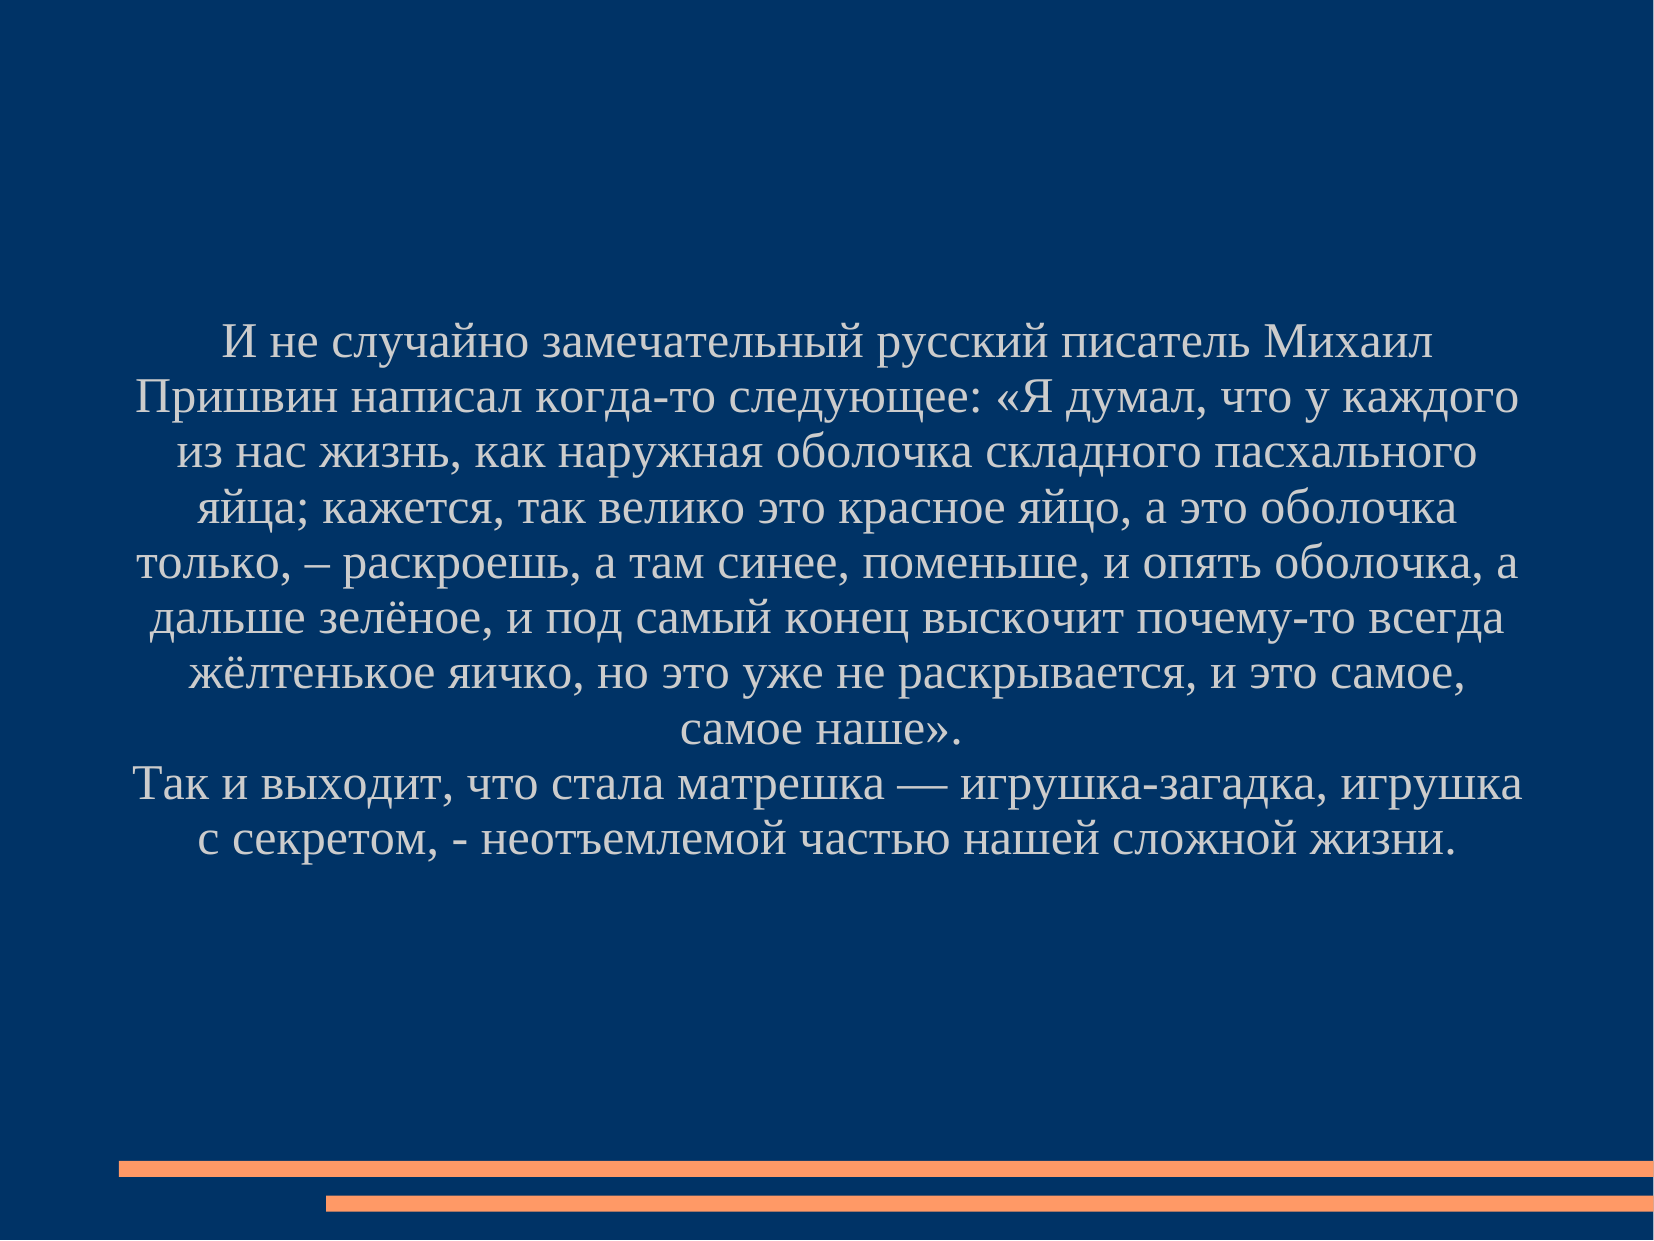

# И не случайно замечательный русский писатель Михаил Пришвин написал когда-то следующее: «Я думал, что у каждого из нас жизнь, как наружная оболочка складного пасхального яйца; кажется, так велико это красное яйцо, а это оболочка только, – раскроешь, а там синее, поменьше, и опять оболочка, а дальше зелёное, и под самый конец выскочит почему-то всегда жёлтенькое яичко, но это уже не раскрывается, и это самое, самое наше».
Так и выходит, что стала матрешка — игрушка-загадка, игрушка с секретом, - неотъемлемой частью нашей сложной жизни.